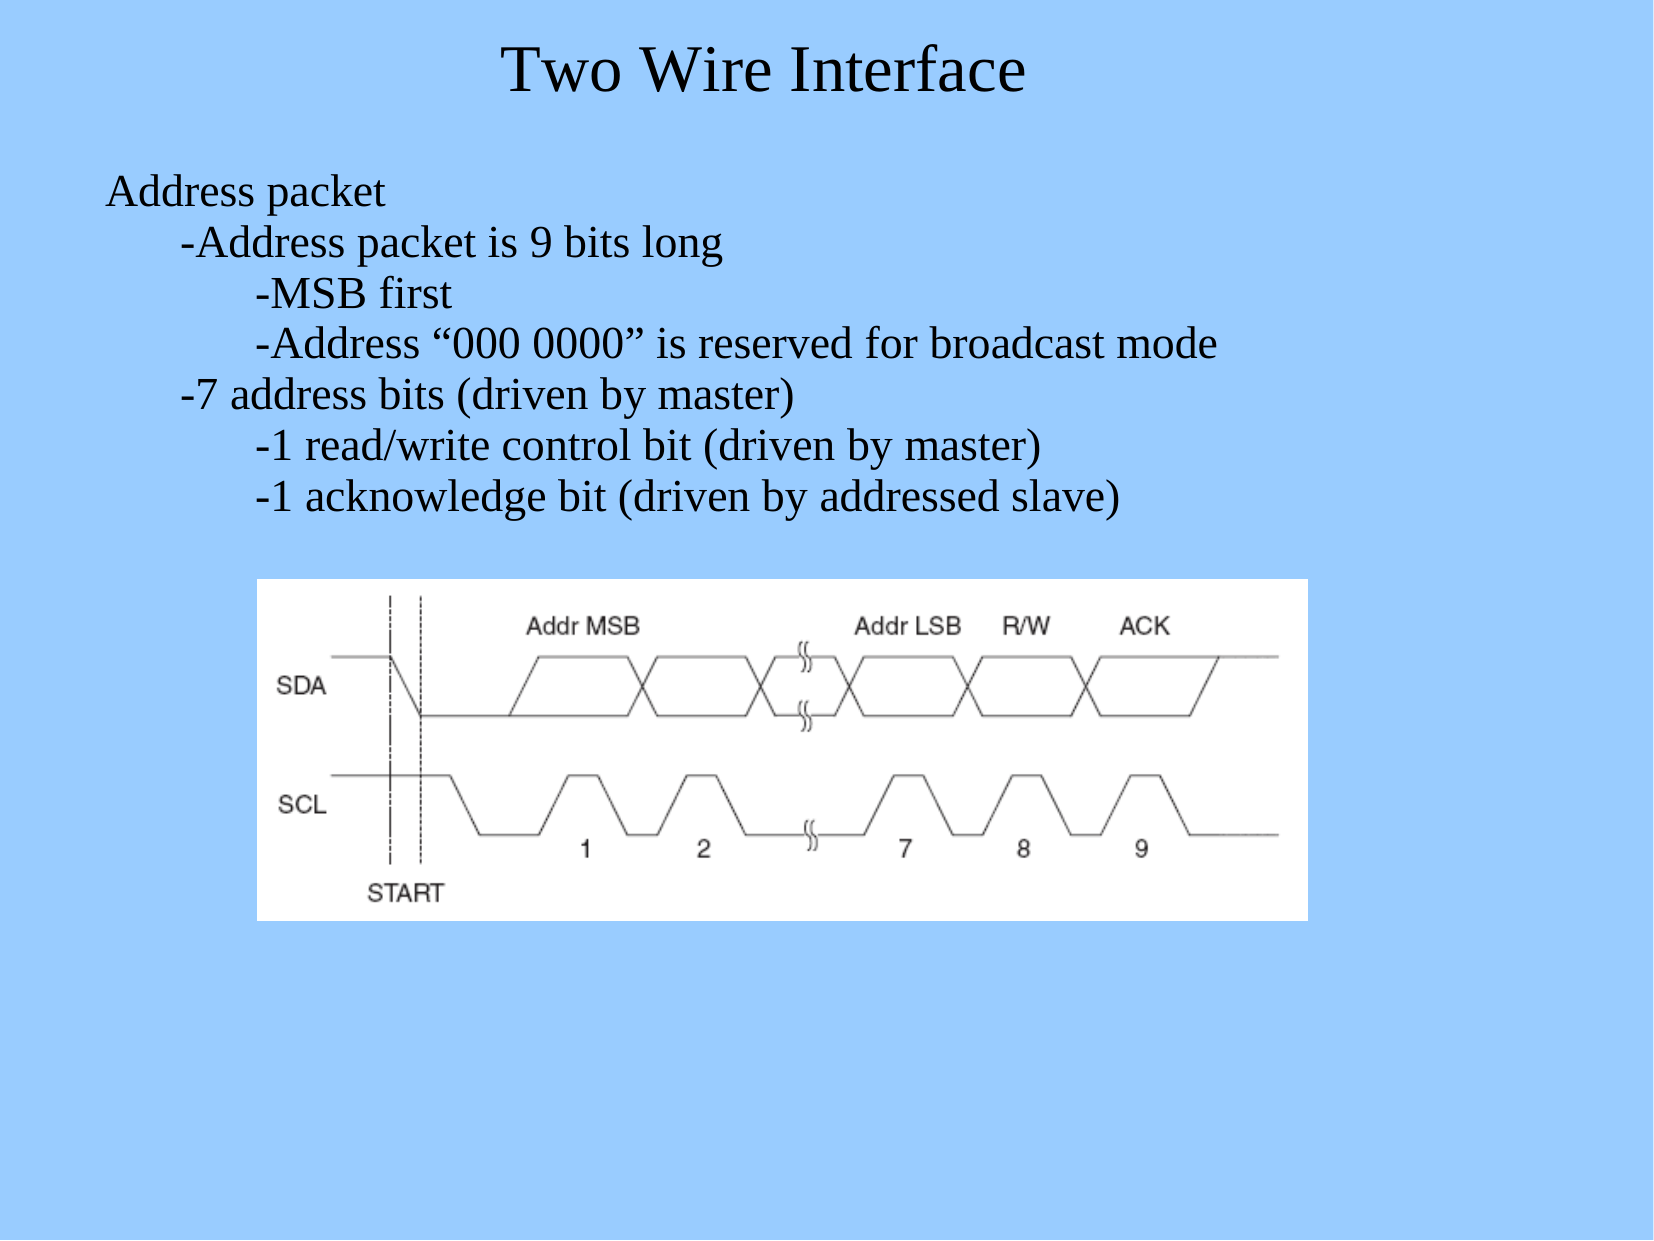

Two Wire Interface
Address packet
	-Address packet is 9 bits long
		-MSB first
		-Address “000 0000” is reserved for broadcast mode
	-7 address bits (driven by master)
		-1 read/write control bit (driven by master)
		-1 acknowledge bit (driven by addressed slave)